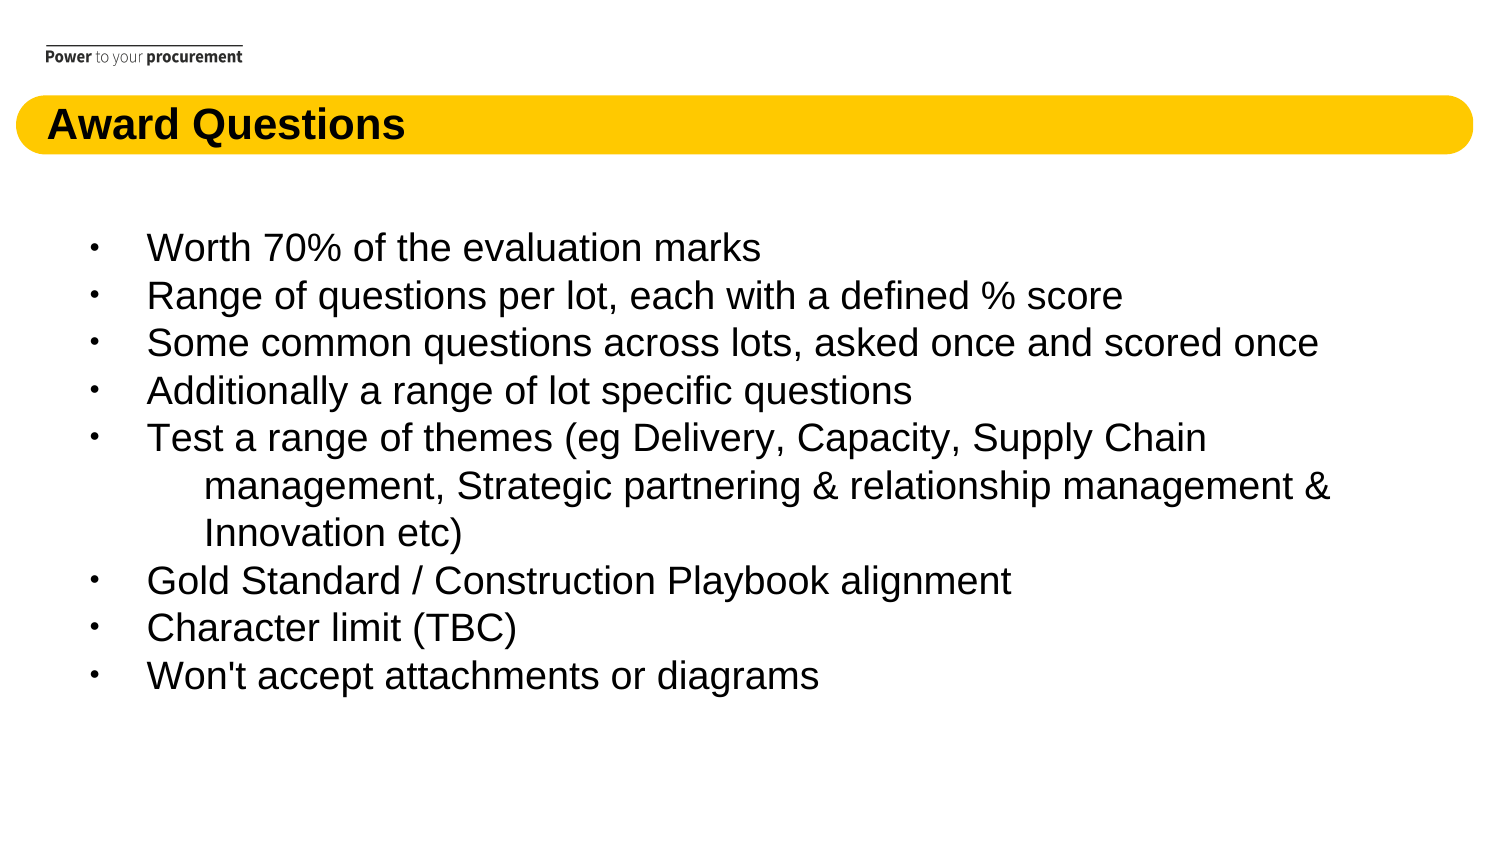

Award Questions
# Worth 70% of the evaluation marks
Range of questions per lot, each with a defined % score
Some common questions across lots, asked once and scored once
Additionally a range of lot specific questions
Test a range of themes (eg Delivery, Capacity, Supply Chain management, Strategic partnering & relationship management & Innovation etc)
Gold Standard / Construction Playbook alignment
Character limit (TBC)
Won't accept attachments or diagrams